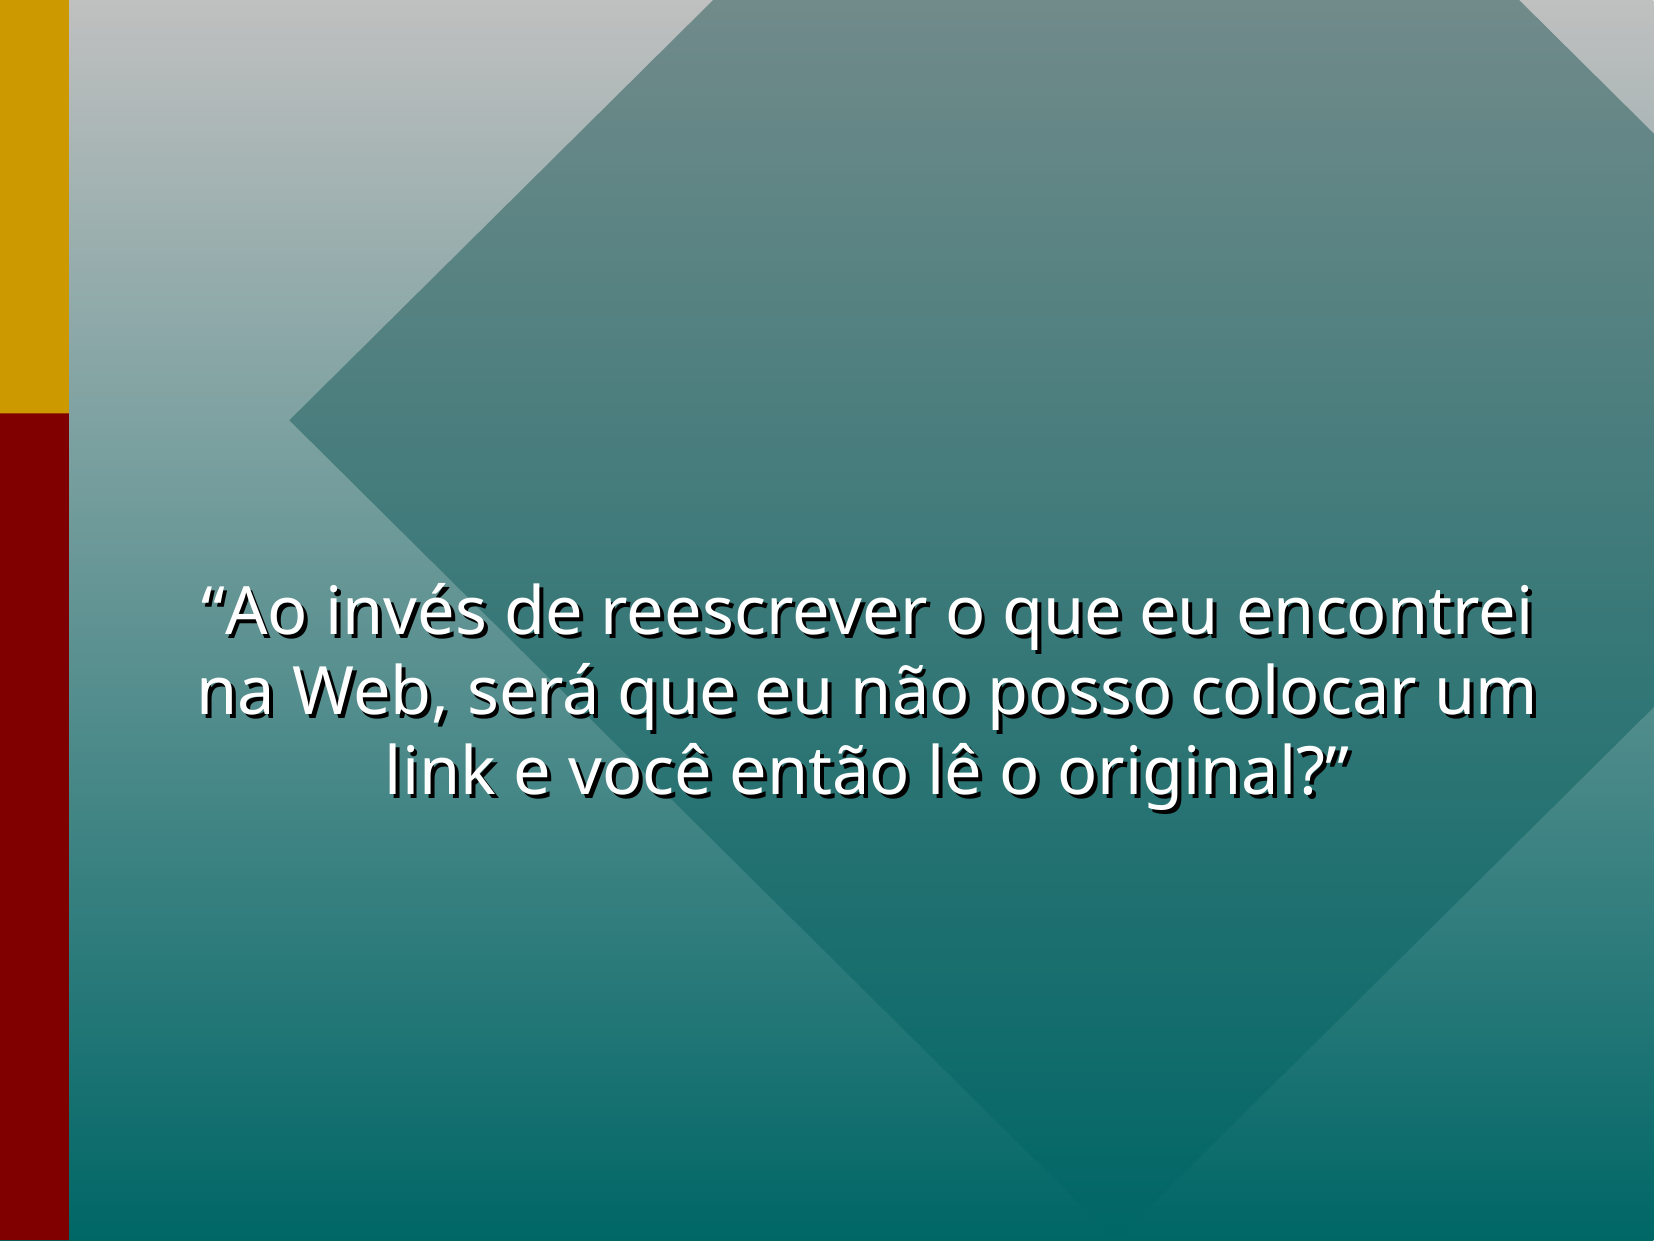

# “Ao invés de reescrever o que eu encontrei na Web, será que eu não posso colocar um link e você então lê o original?”